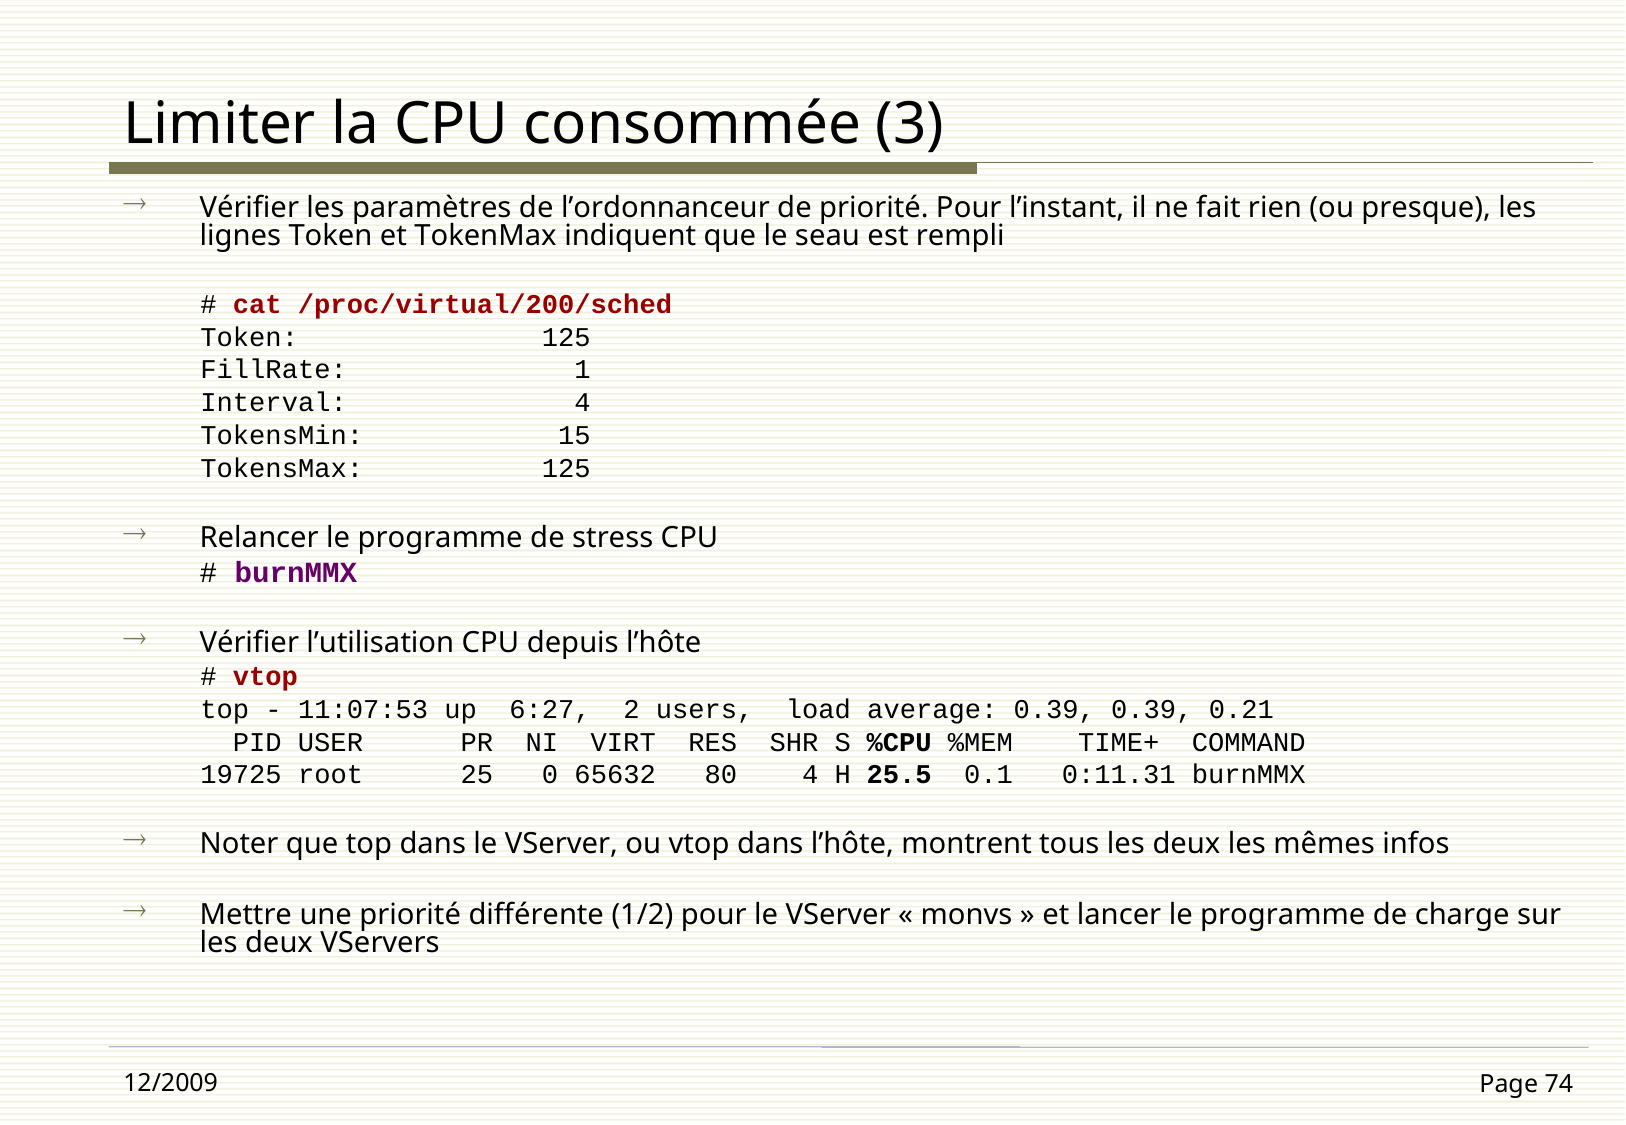

# Limiter la CPU consommée (3)‏
Vérifier les paramètres de l’ordonnanceur de priorité. Pour l’instant, il ne fait rien (ou presque), les lignes Token et TokenMax indiquent que le seau est rempli
# cat /proc/virtual/200/sched
Token: 125
FillRate: 1
Interval: 4
TokensMin: 15
TokensMax: 125
Relancer le programme de stress CPU
	# burnMMX
Vérifier l’utilisation CPU depuis l’hôte
# vtop
top - 11:07:53 up 6:27, 2 users, load average: 0.39, 0.39, 0.21
 PID USER PR NI VIRT RES SHR S %CPU %MEM TIME+ COMMAND
19725 root 25 0 65632 80 4 H 25.5 0.1 0:11.31 burnMMX
Noter que top dans le VServer, ou vtop dans l’hôte, montrent tous les deux les mêmes infos
Mettre une priorité différente (1/2) pour le VServer « monvs » et lancer le programme de charge sur les deux VServers
74